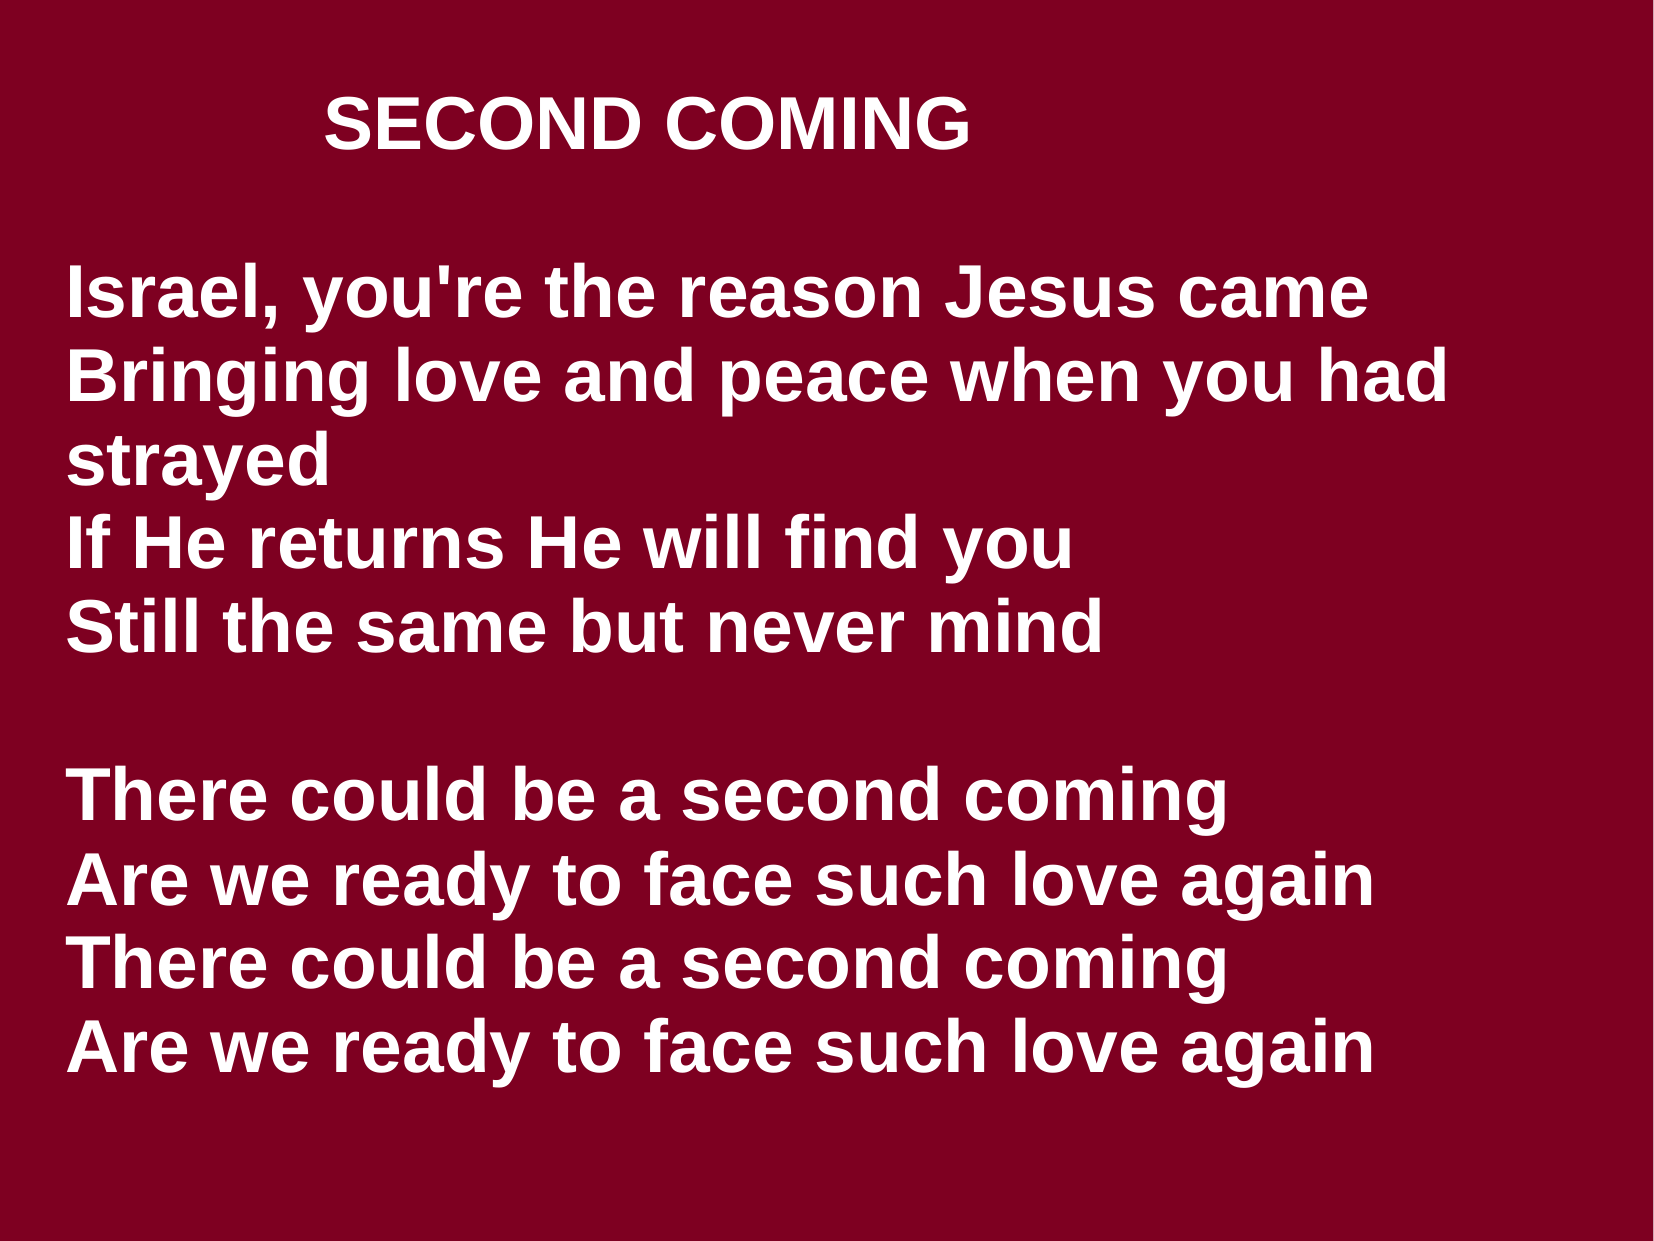

#
 SECOND COMING
	Israel, you're the reason Jesus came
	Bringing love and peace when you had
	strayed
	If He returns He will find you
	Still the same but never mind
	There could be a second coming
	Are we ready to face such love again
	There could be a second coming
	Are we ready to face such love again